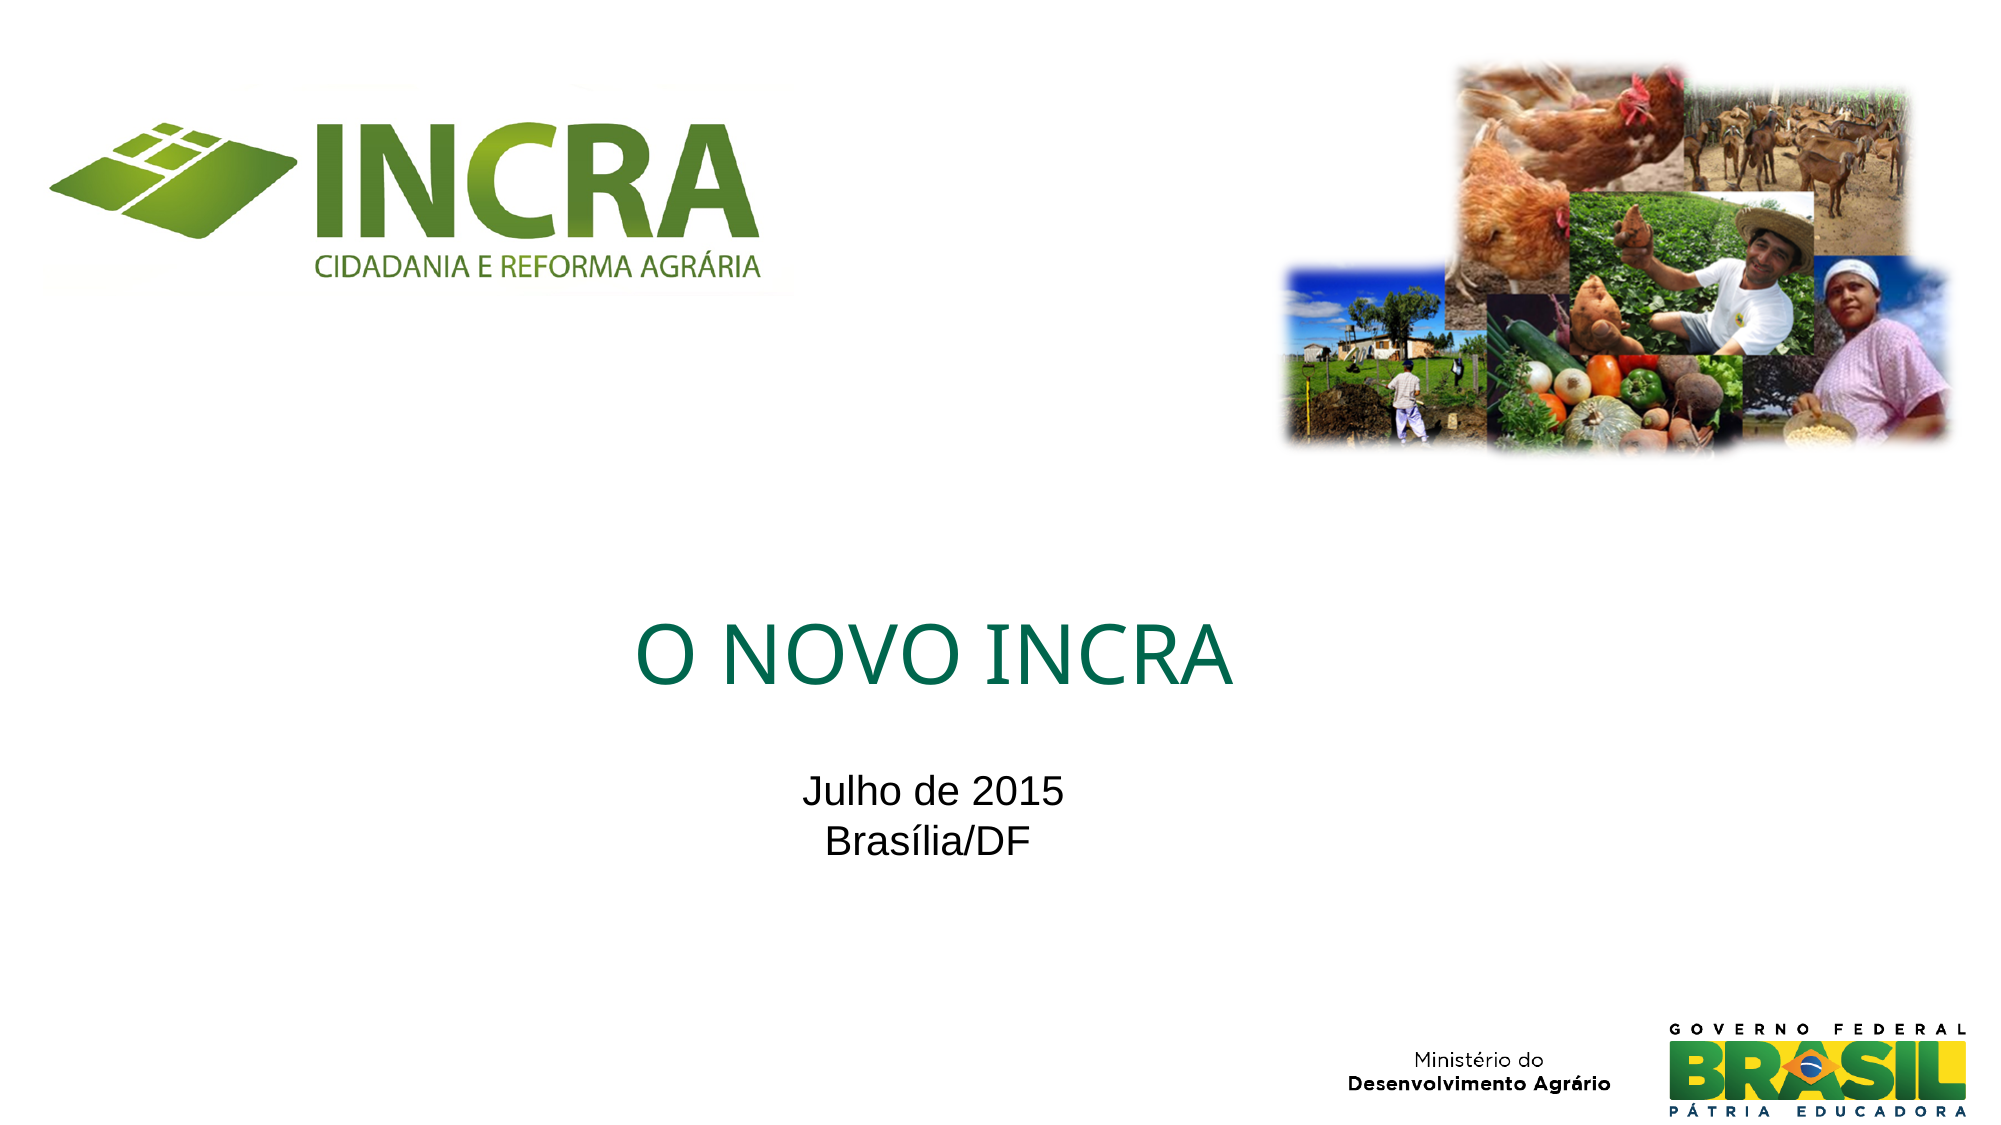

O NOVO INCRA
Julho de 2015
Brasília/DF